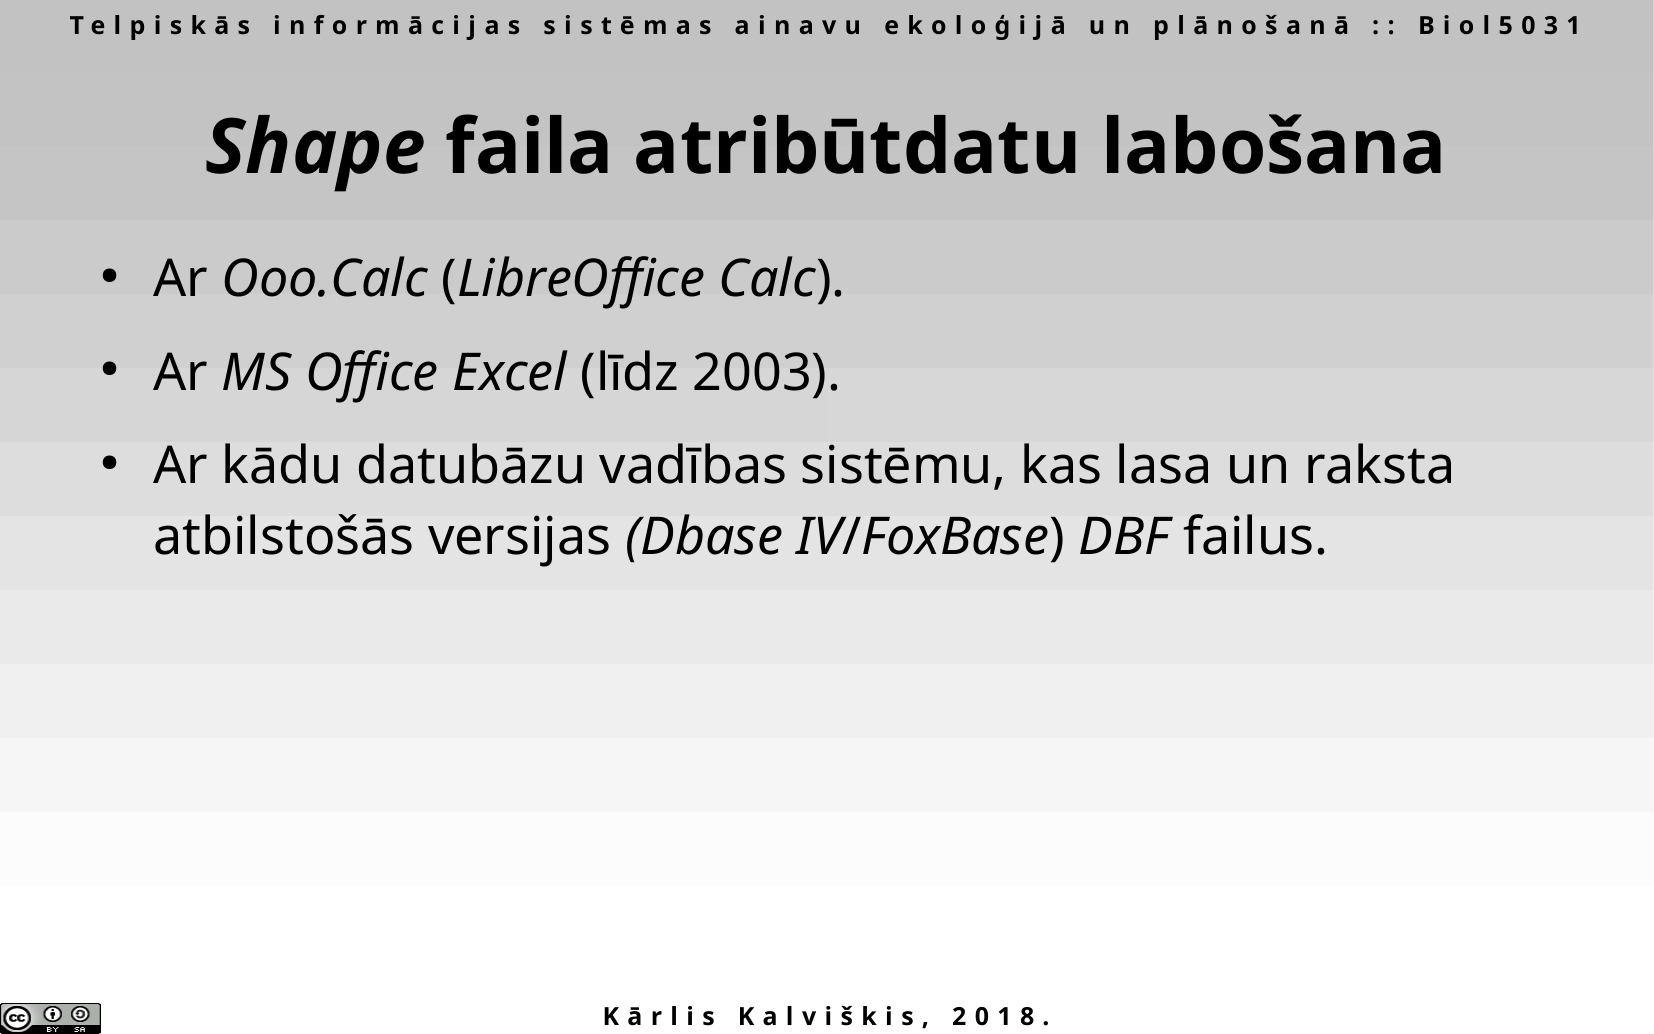

# Shape faila atribūtdatu labošana
Ar Ooo.Calc (LibreOffice Calc).
Ar MS Office Excel (līdz 2003).
Ar kādu datubāzu vadības sistēmu, kas lasa un raksta atbilstošās versijas (Dbase IV/FoxBase) DBF failus.